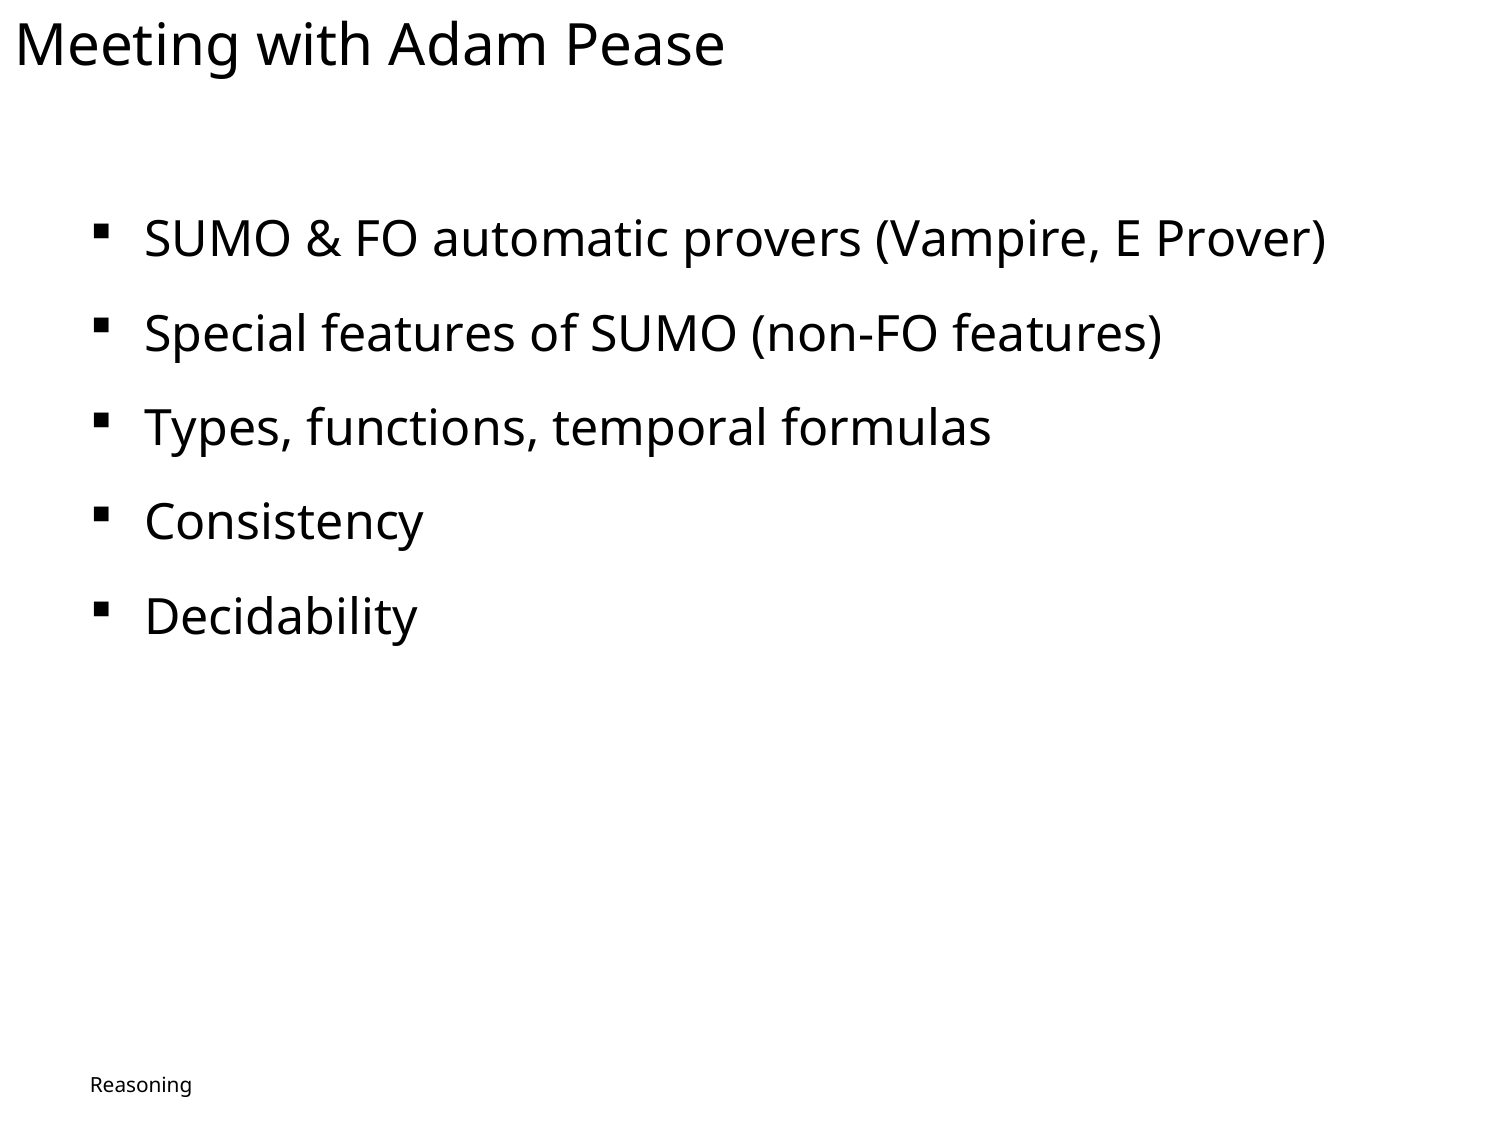

# Meeting with Adam Pease
SUMO & FO automatic provers (Vampire, E Prover)
Special features of SUMO (non-FO features)
Types, functions, temporal formulas
Consistency
Decidability